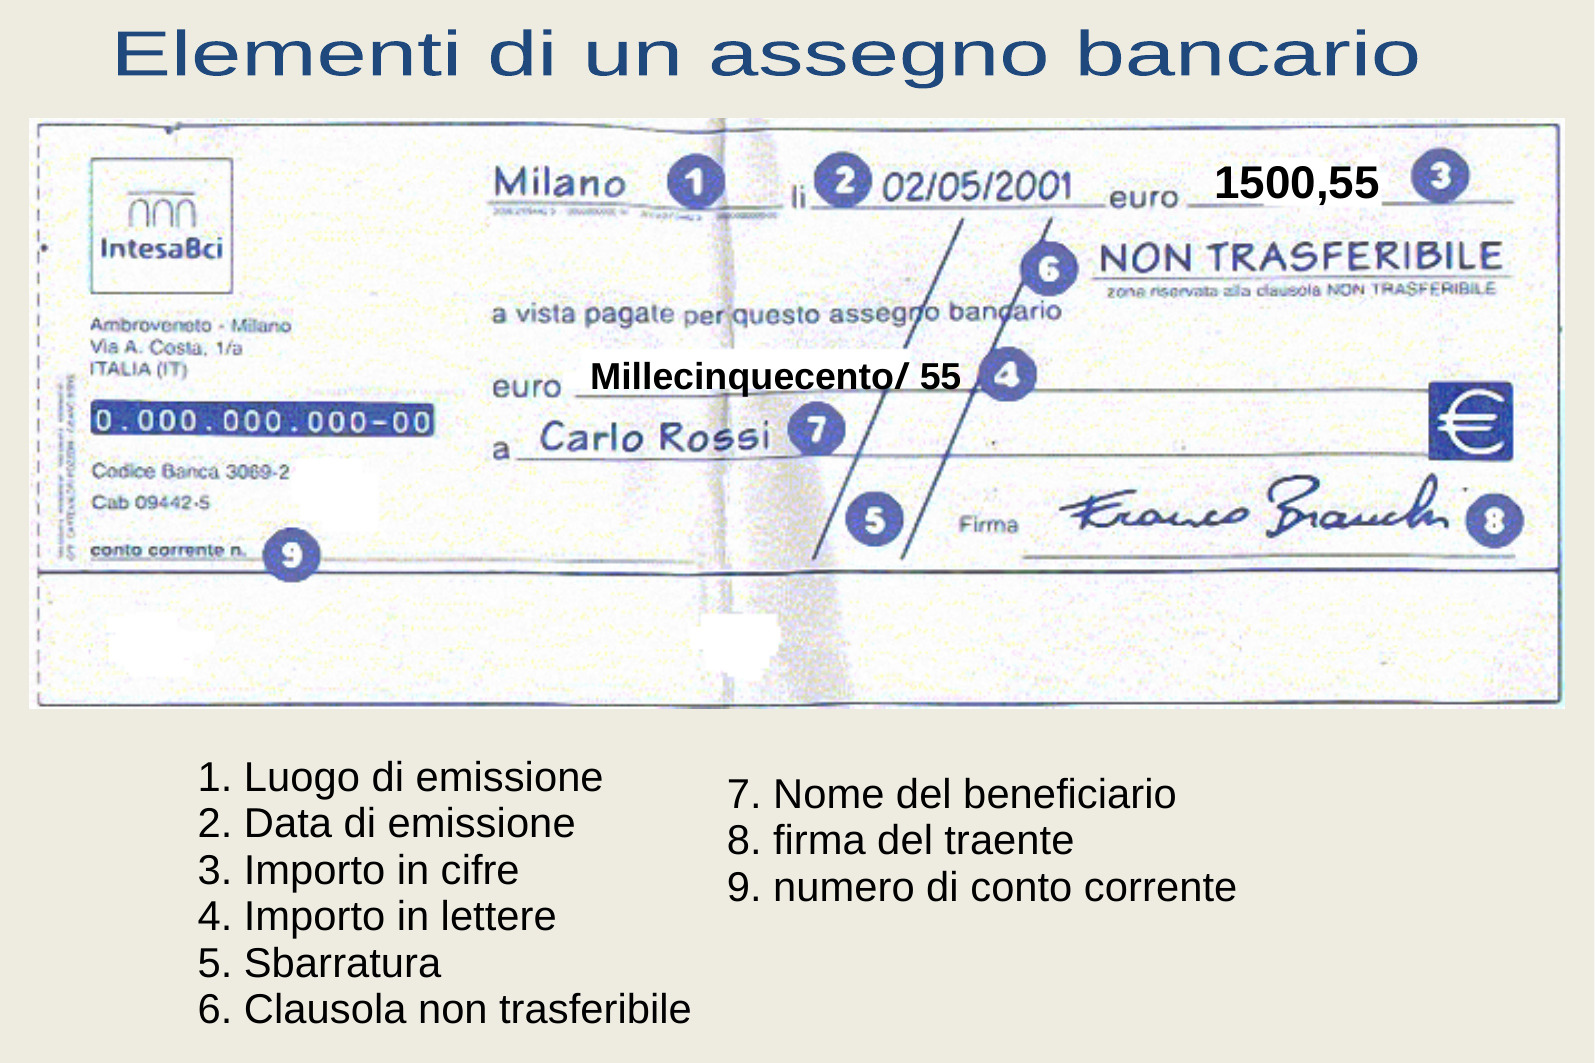

Elementi di un assegno bancario
1500,55
Millecinquecento/ 55
1. Luogo di emissione
2. Data di emissione
3. Importo in cifre
4. Importo in lettere
5. Sbarratura
6. Clausola non trasferibile
7. Nome del beneficiario
8. firma del traente
9. numero di conto corrente